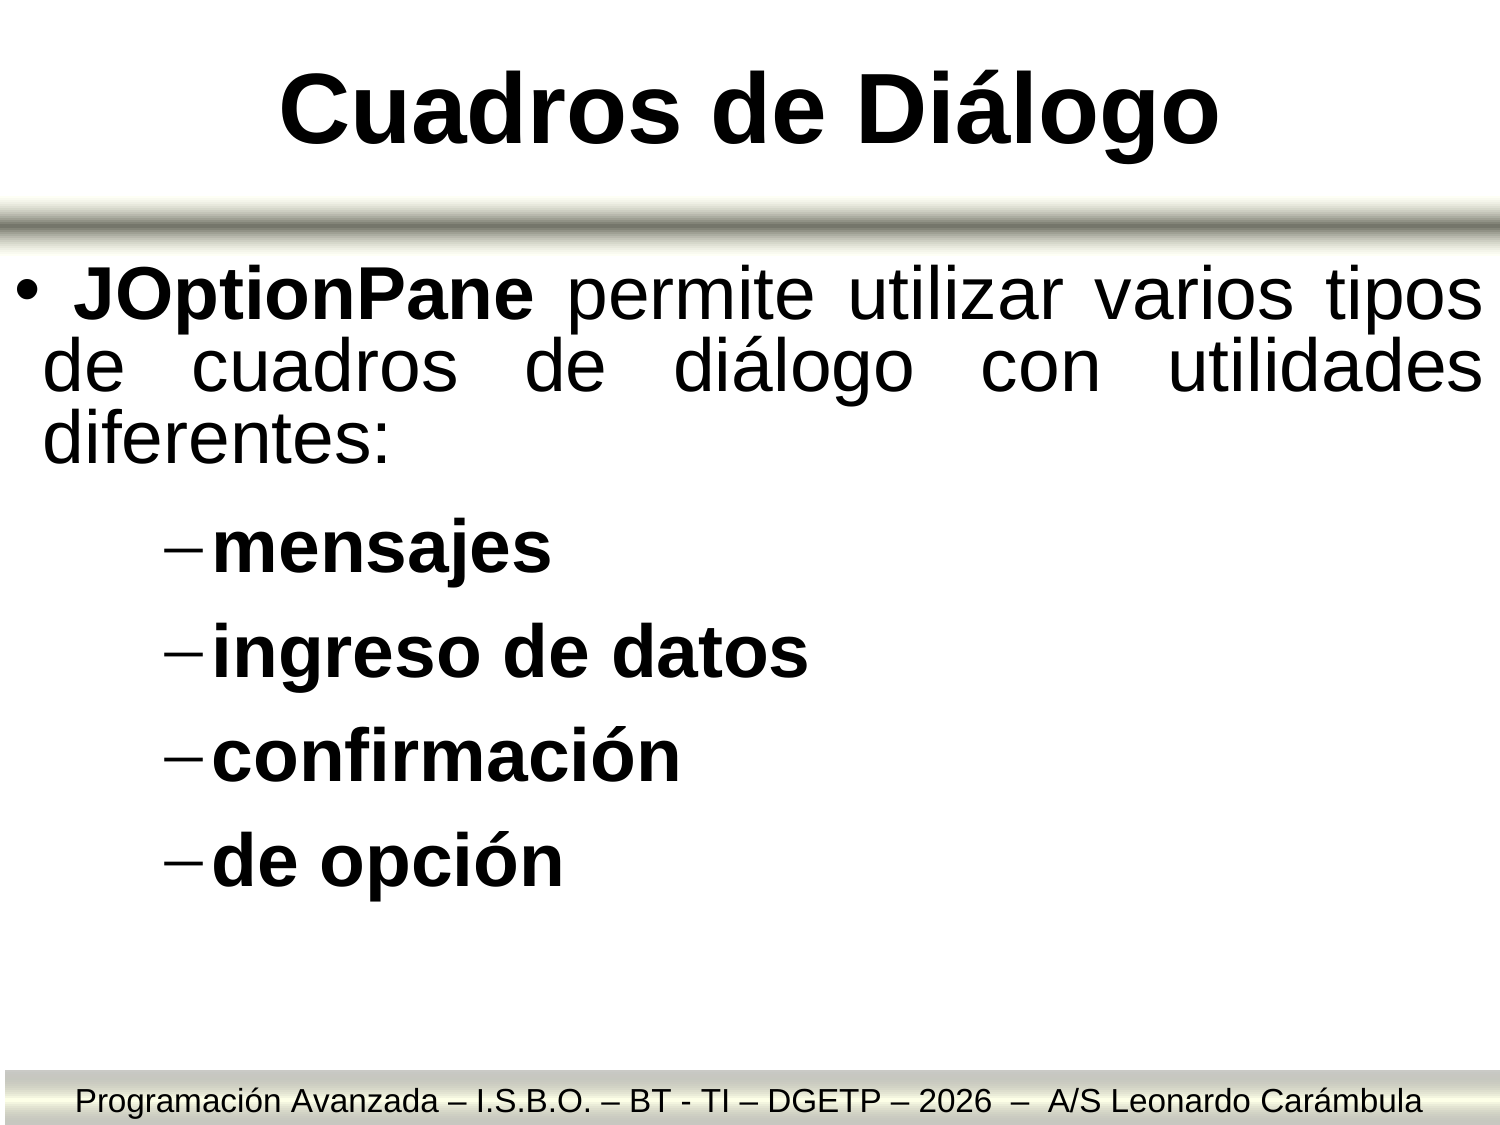

Cuadros de Diálogo
# JOptionPane permite utilizar varios tipos de cuadros de diálogo con utilidades diferentes:
mensajes
ingreso de datos
confirmación
de opción